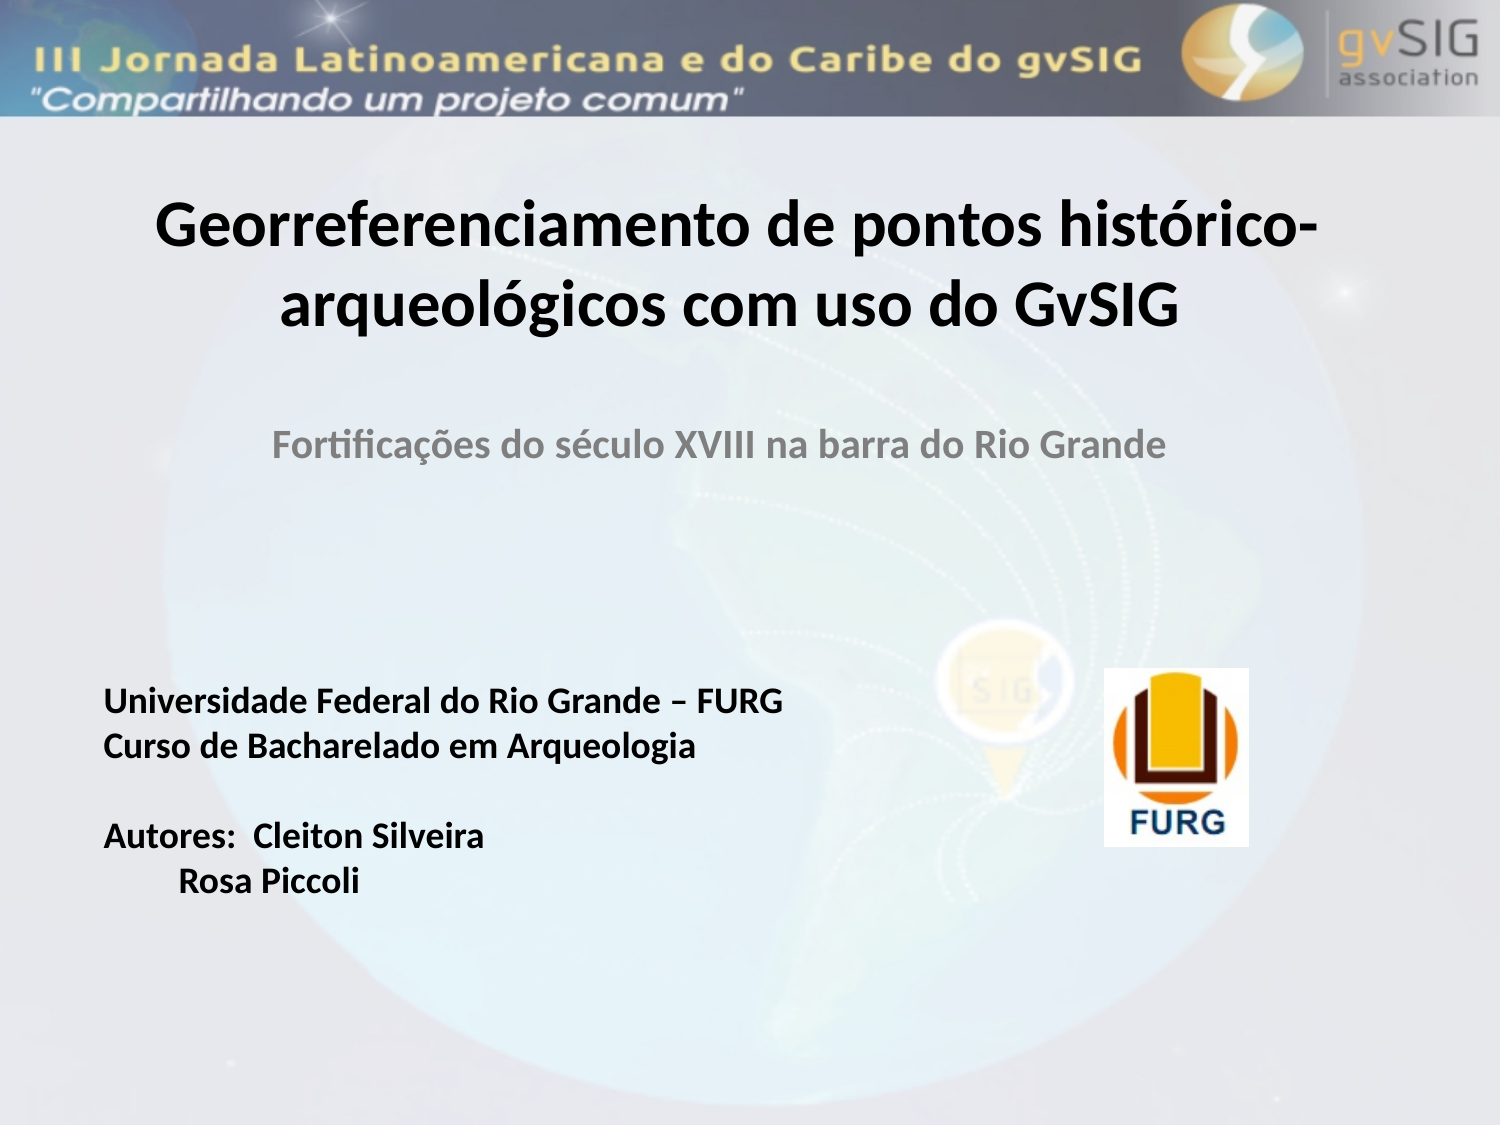

# Georreferenciamento de pontos histórico-arqueológicos com uso do GvSIG
Fortificações do século XVIII na barra do Rio Grande
Universidade Federal do Rio Grande – FURG
Curso de Bacharelado em Arqueologia
Autores: Cleiton Silveira
	Rosa Piccoli